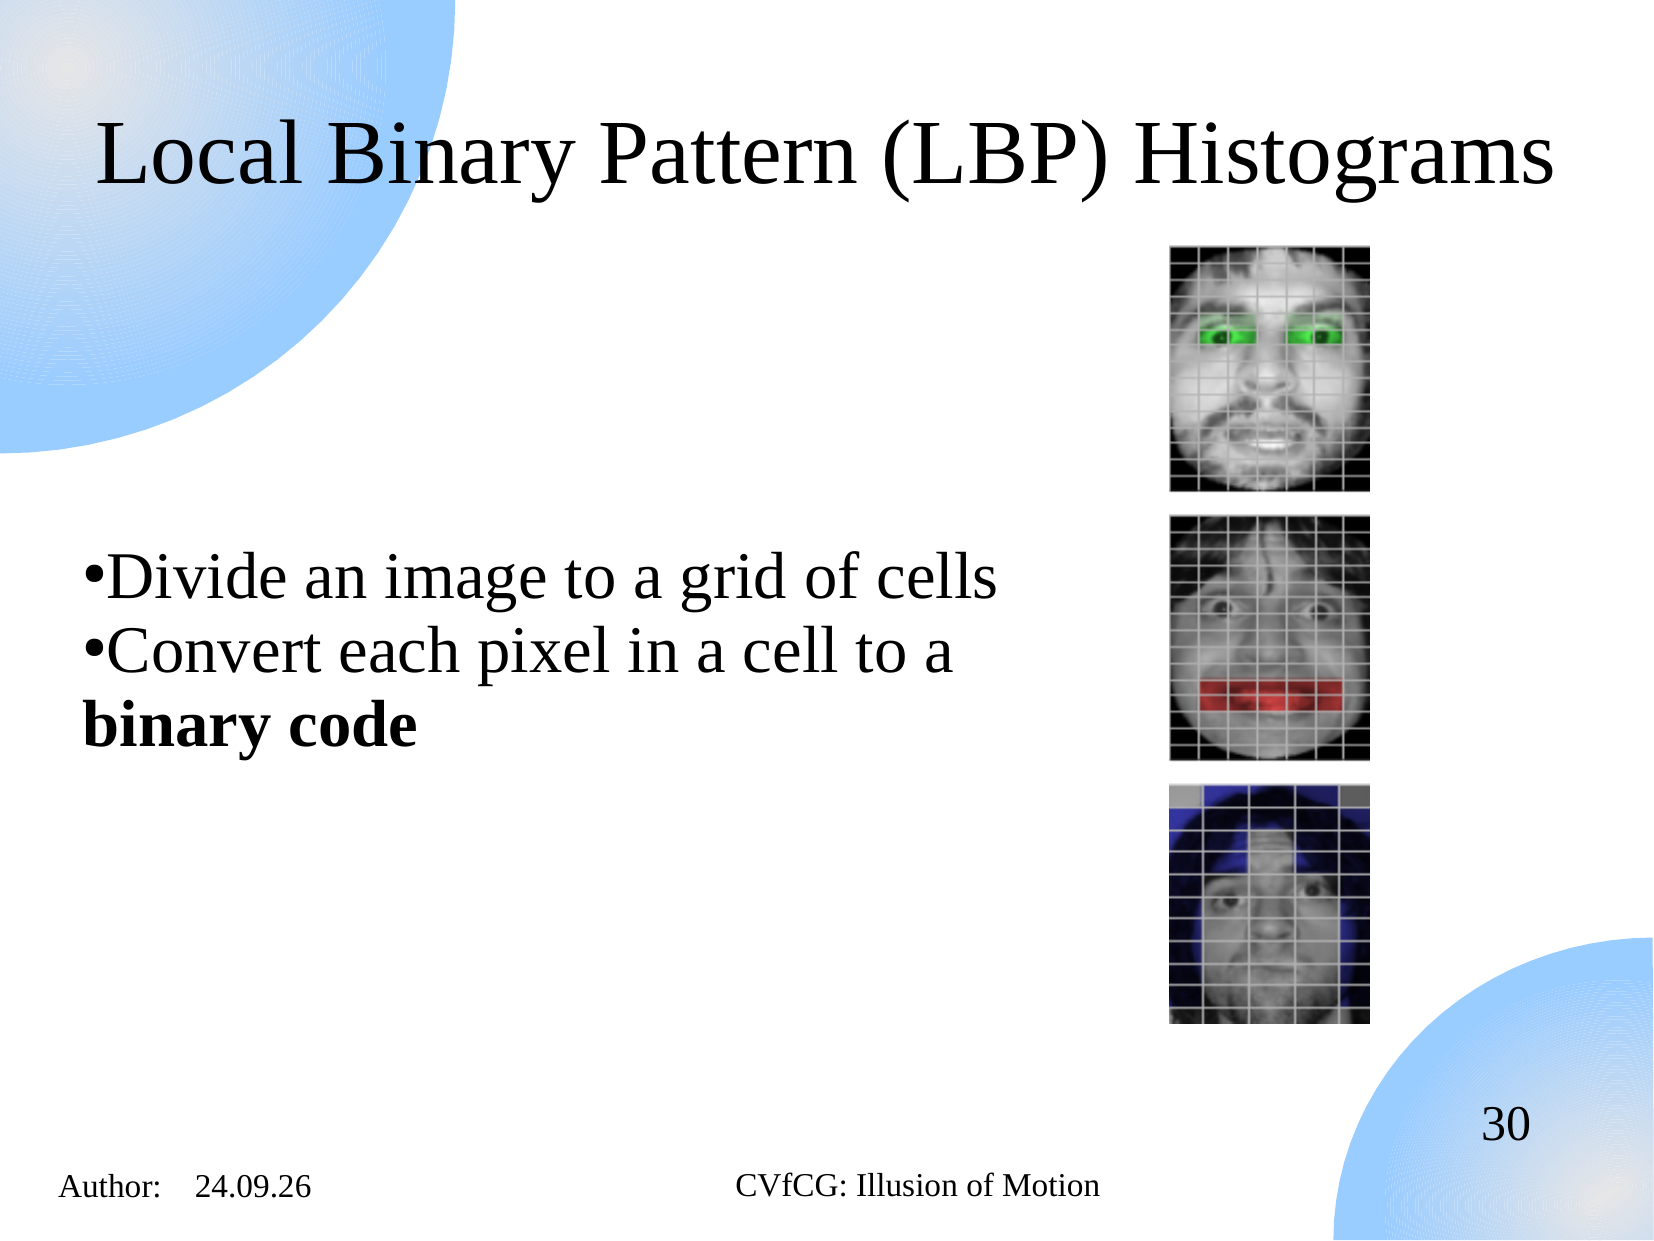

# Local Binary Pattern (LBP) Histograms
Divide an image to a grid of cells
Convert each pixel in a cell to a binary code
CVfCG: Illusion of Motion